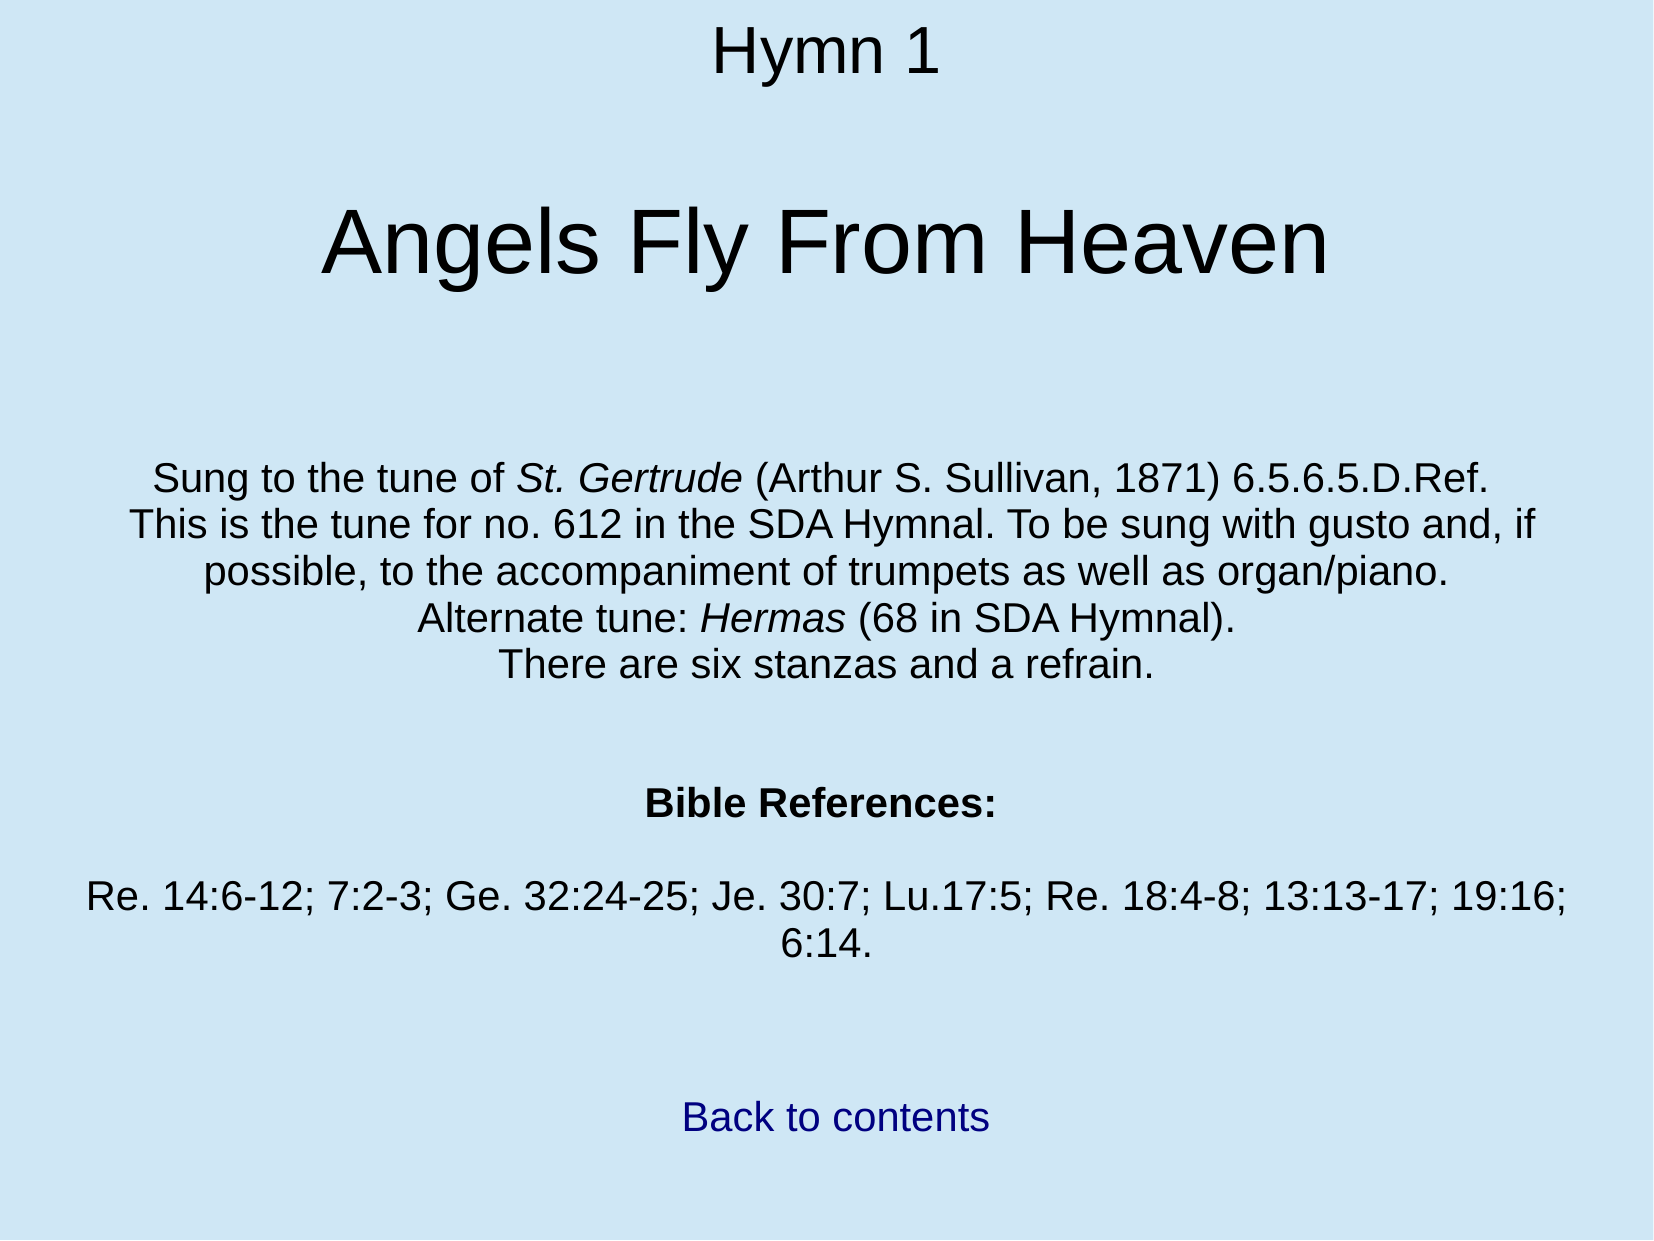

# Hymn 1 Angels Fly From Heaven
Sung to the tune of St. Gertrude (Arthur S. Sullivan, 1871) 6.5.6.5.D.Ref.
 This is the tune for no. 612 in the SDA Hymnal. To be sung with gusto and, if possible, to the accompaniment of trumpets as well as organ/piano.
Alternate tune: Hermas (68 in SDA Hymnal).
There are six stanzas and a refrain.
Bible References:
Re. 14:6-12; 7:2-3; Ge. 32:24-25; Je. 30:7; Lu.17:5; Re. 18:4-8; 13:13-17; 19:16; 6:14.
 Back to contents